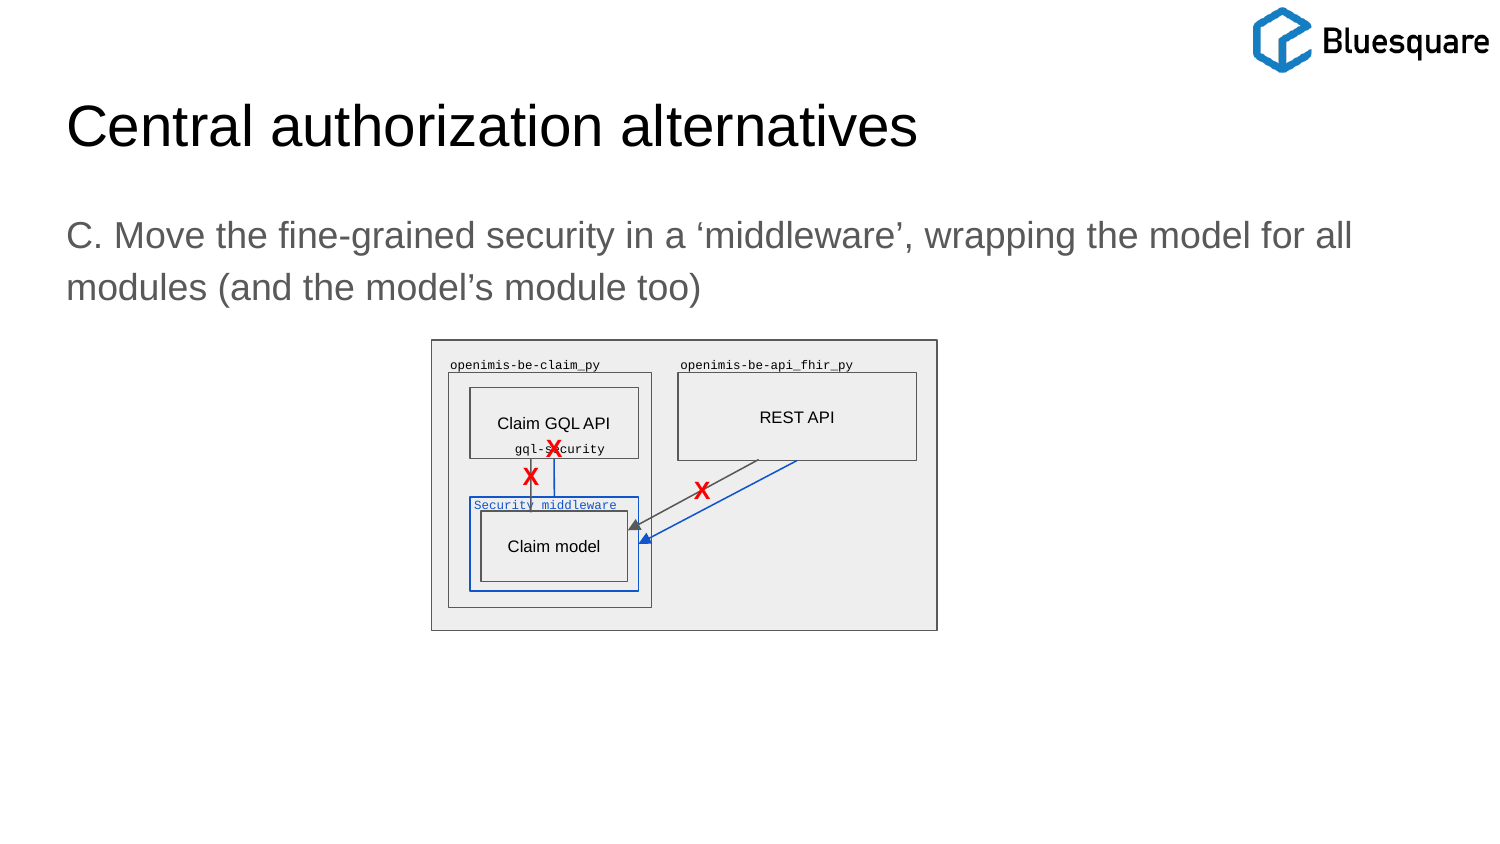

# Central authorization alternatives
C. Move the fine-grained security in a ‘middleware’, wrapping the model for all modules (and the model’s module too)
openimis-be-api_fhir_py
openimis-be-claim_py
REST API
Claim GQL API
X
gql-security
X
X
Security middleware
Claim model